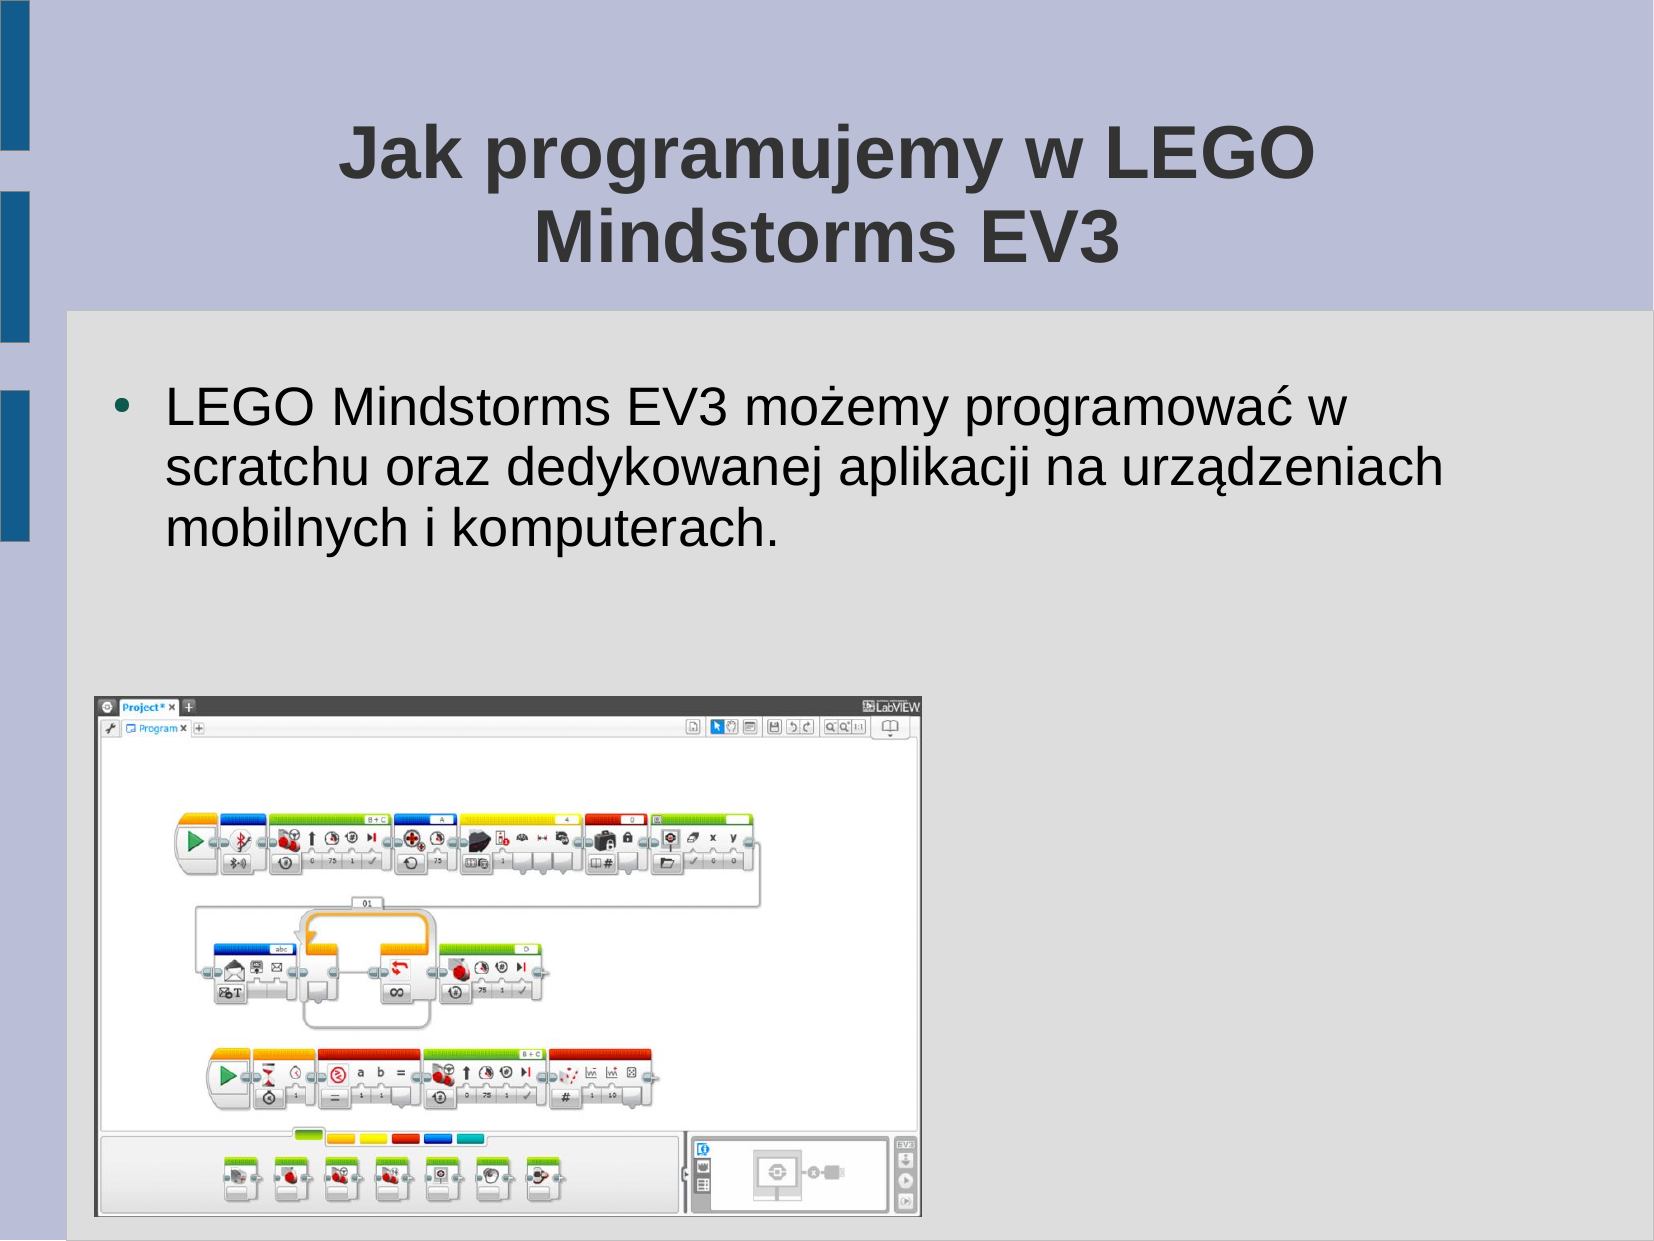

# Jak programujemy w LEGO Mindstorms EV3
LEGO Mindstorms EV3 możemy programować w scratchu oraz dedykowanej aplikacji na urządzeniach mobilnych i komputerach.